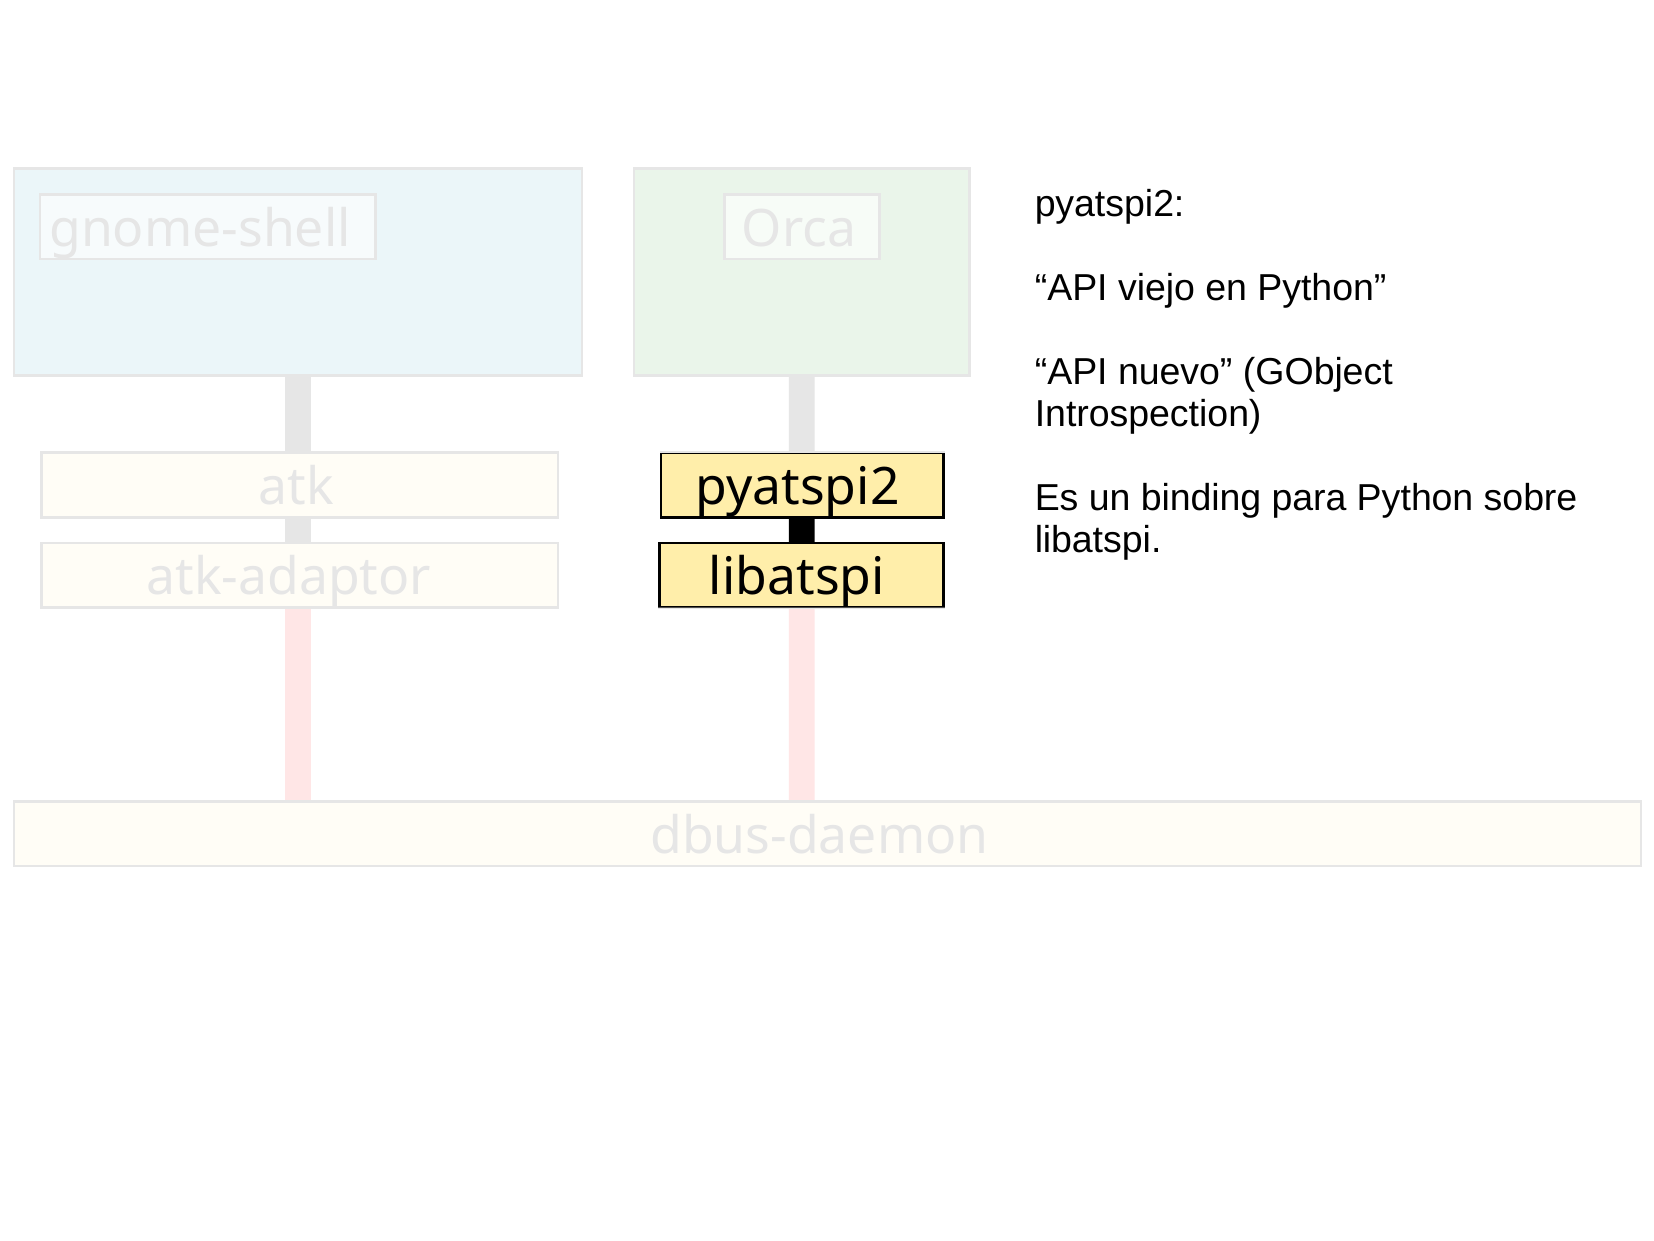

pyatspi2:
“API viejo en Python”
“API nuevo” (GObject Introspection)
Es un binding para Python sobre libatspi.